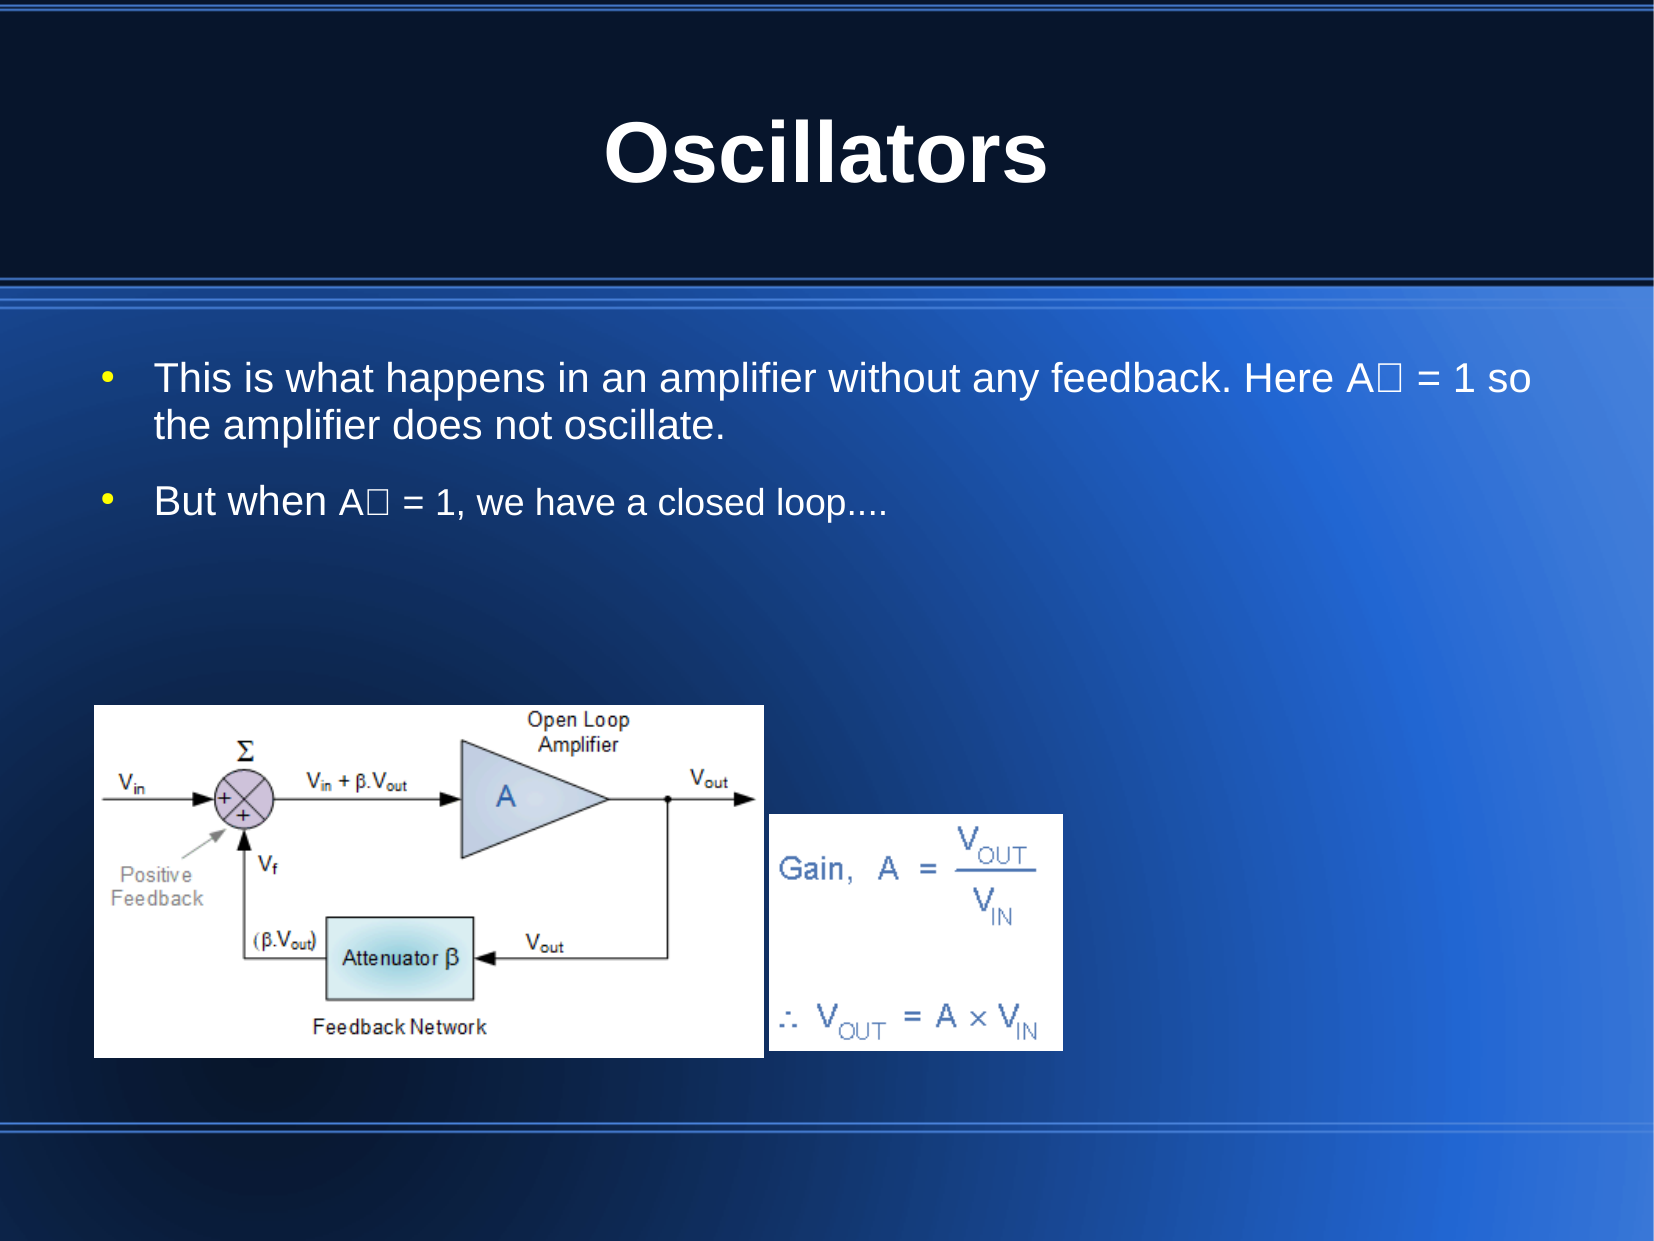

# Oscillators
This is what happens in an amplifier without any feedback. Here AꟖ = 1 so the amplifier does not oscillate.
But when AꟖ = 1, we have a closed loop....